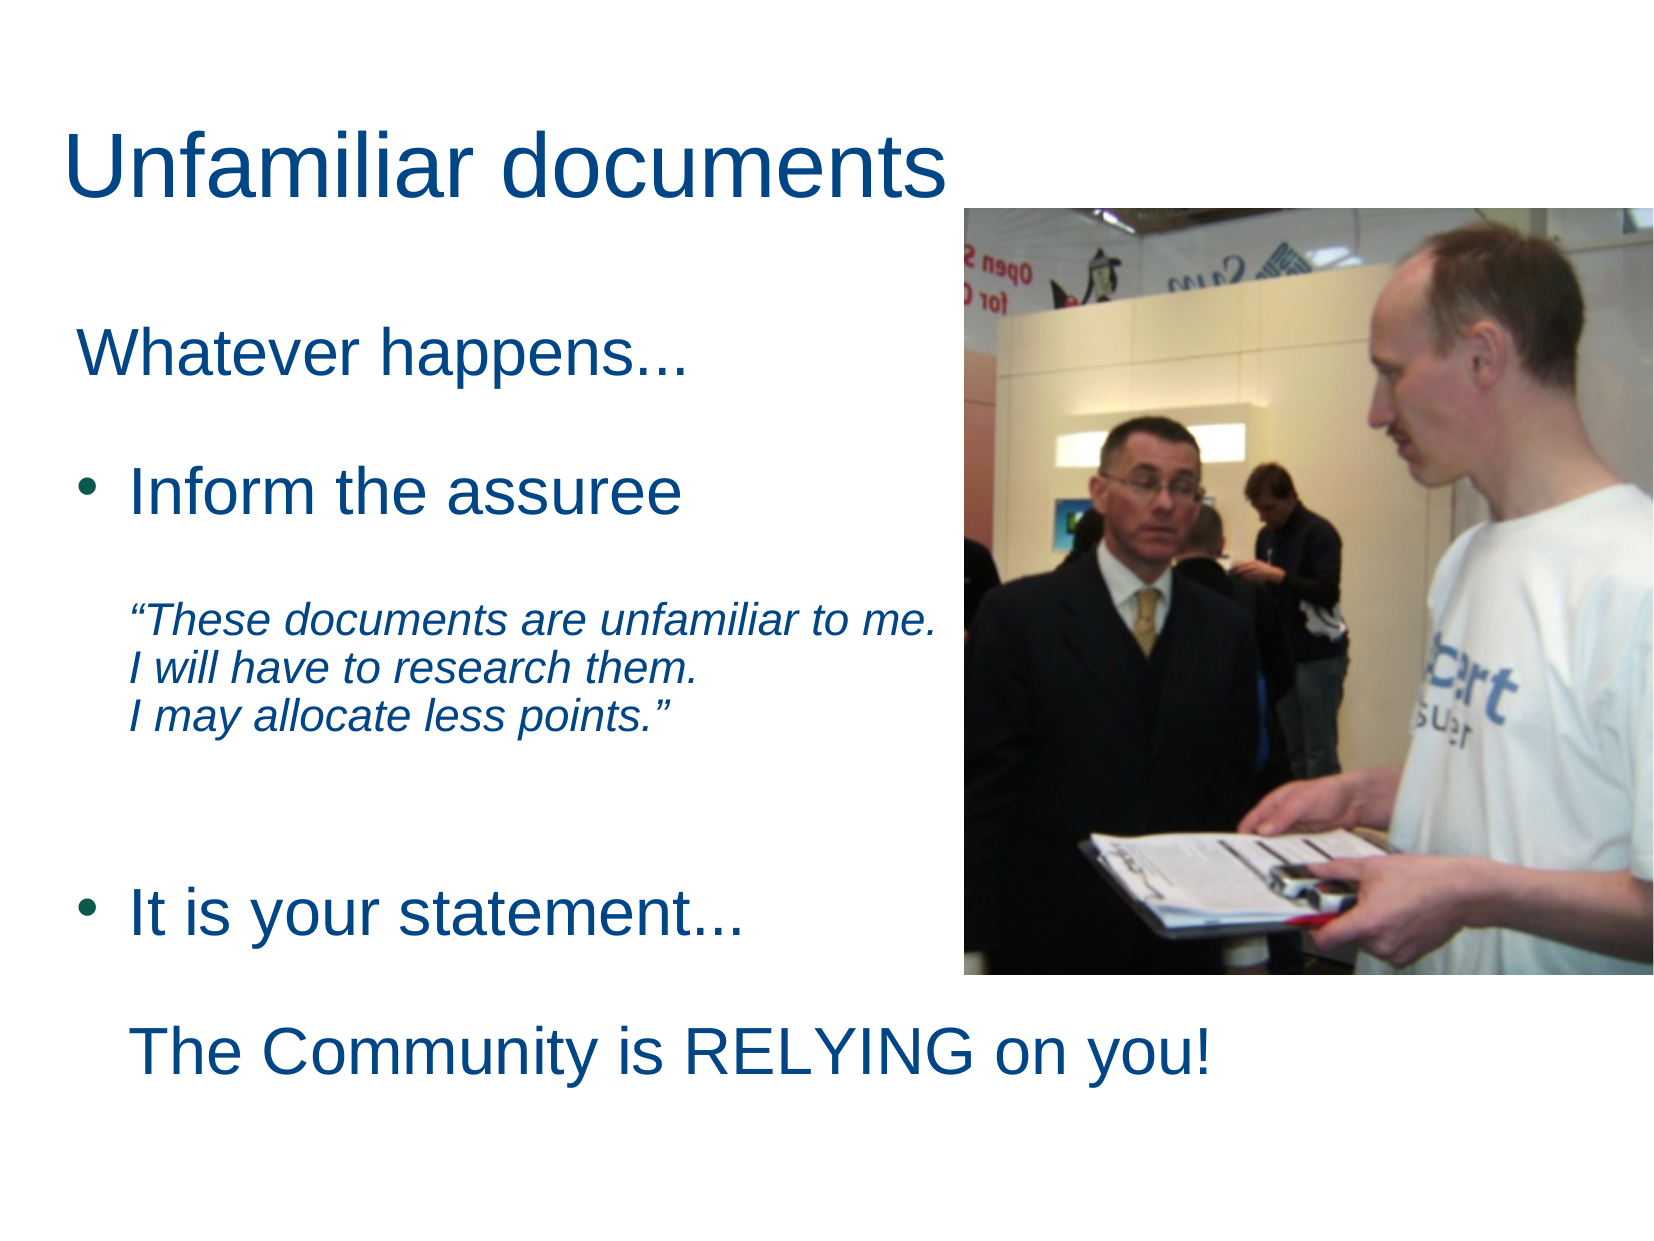

# Unfamiliar documents
Whatever happens...
Inform the assuree
“These documents are unfamiliar to me.
I will have to research them.
I may allocate less points.”
It is your statement...
The Community is RELYING on you!